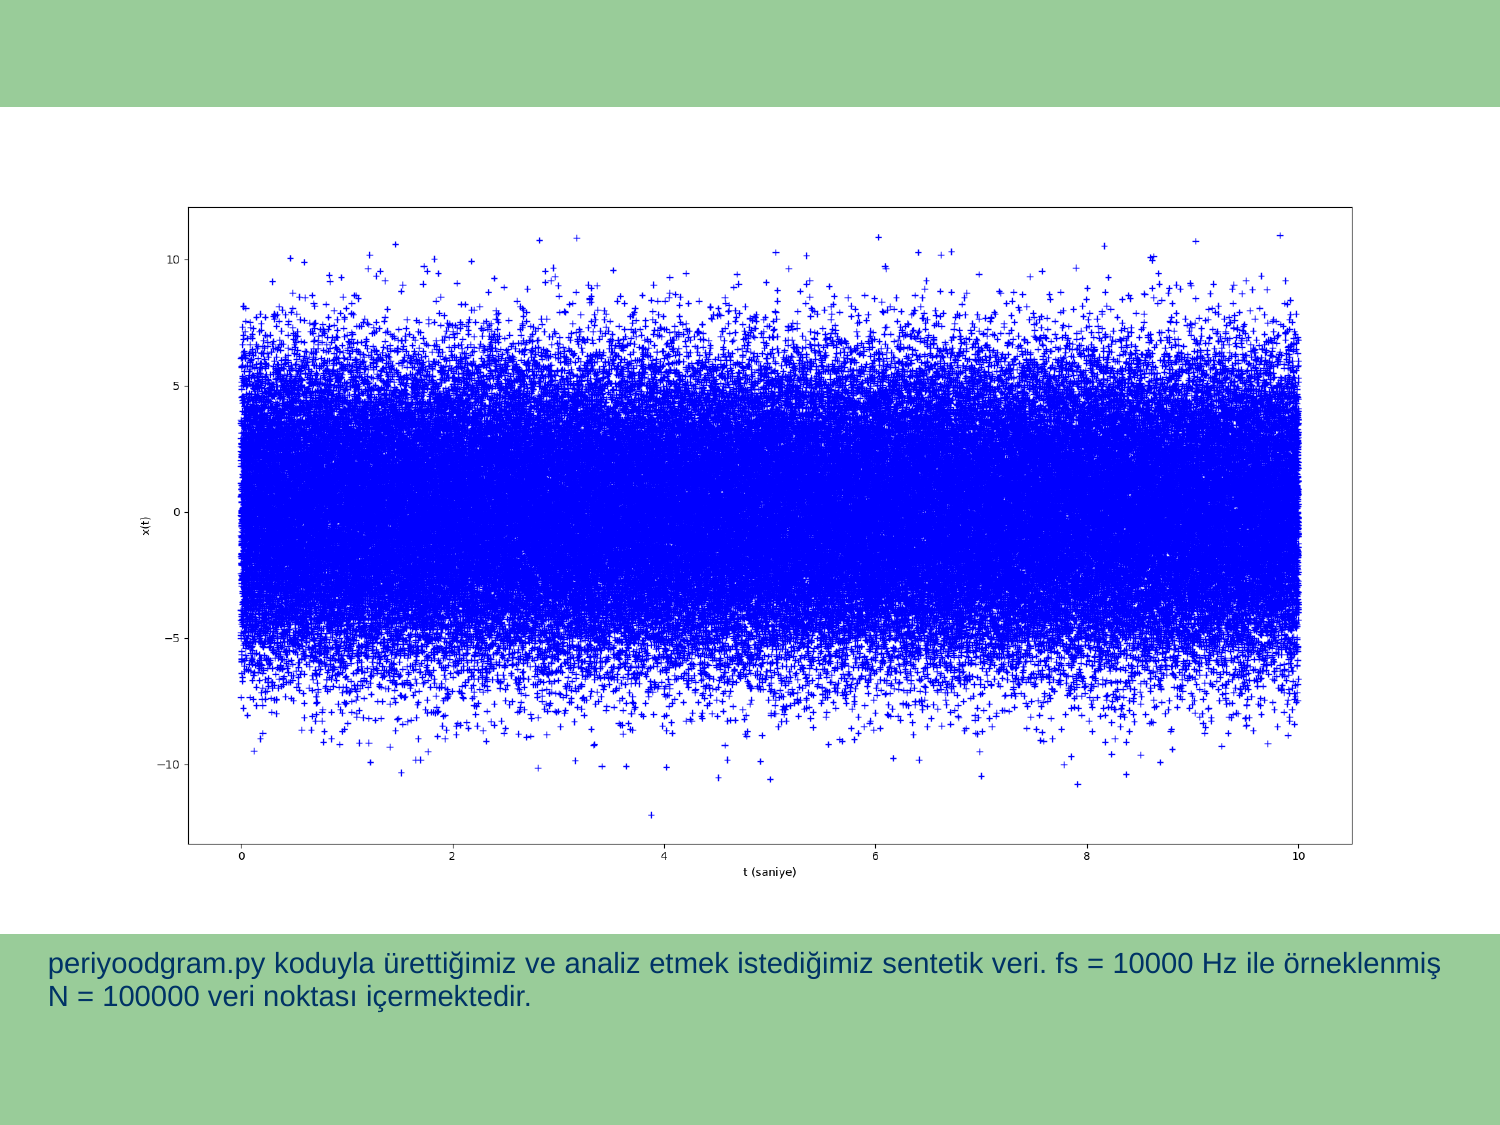

periyoodgram.py koduyla ürettiğimiz ve analiz etmek istediğimiz sentetik veri. fs = 10000 Hz ile örneklenmiş N = 100000 veri noktası içermektedir.